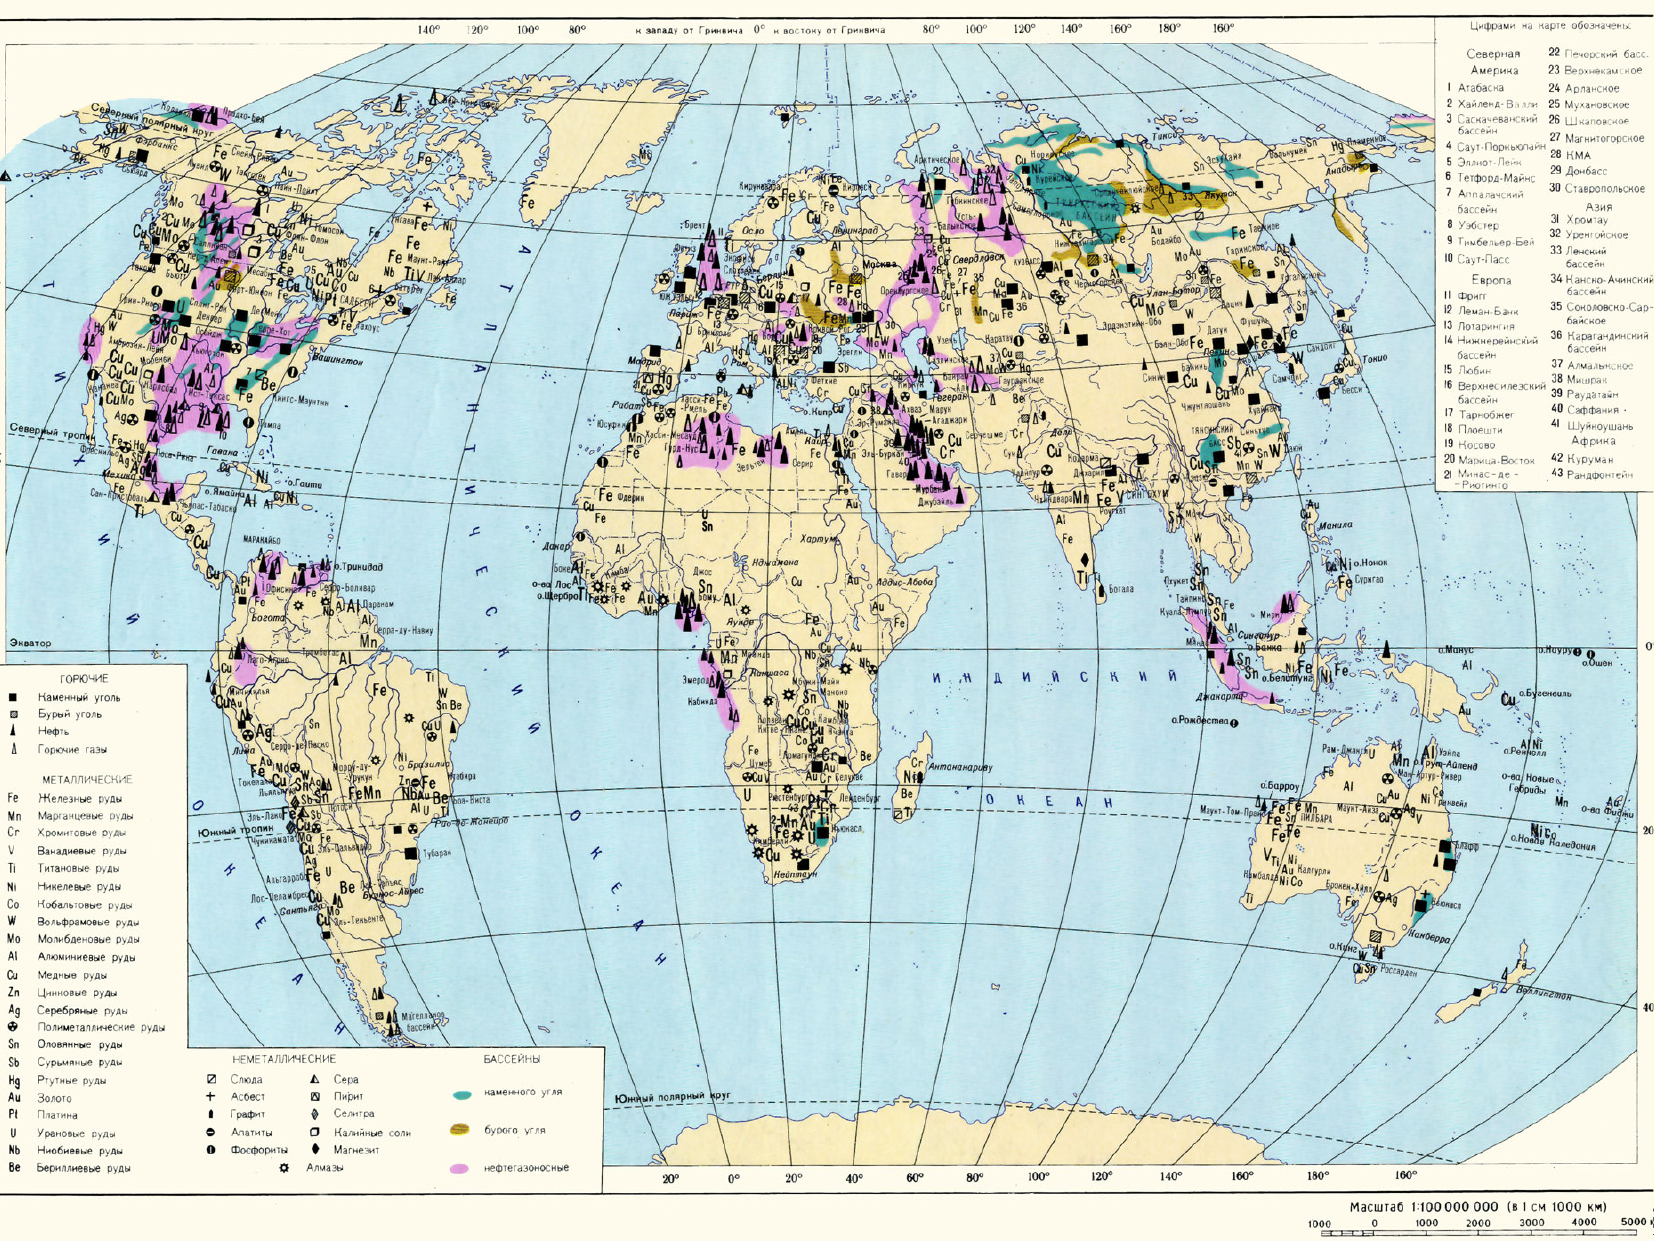

Минеральные ресурсы — Карта мира полезных ископаемых